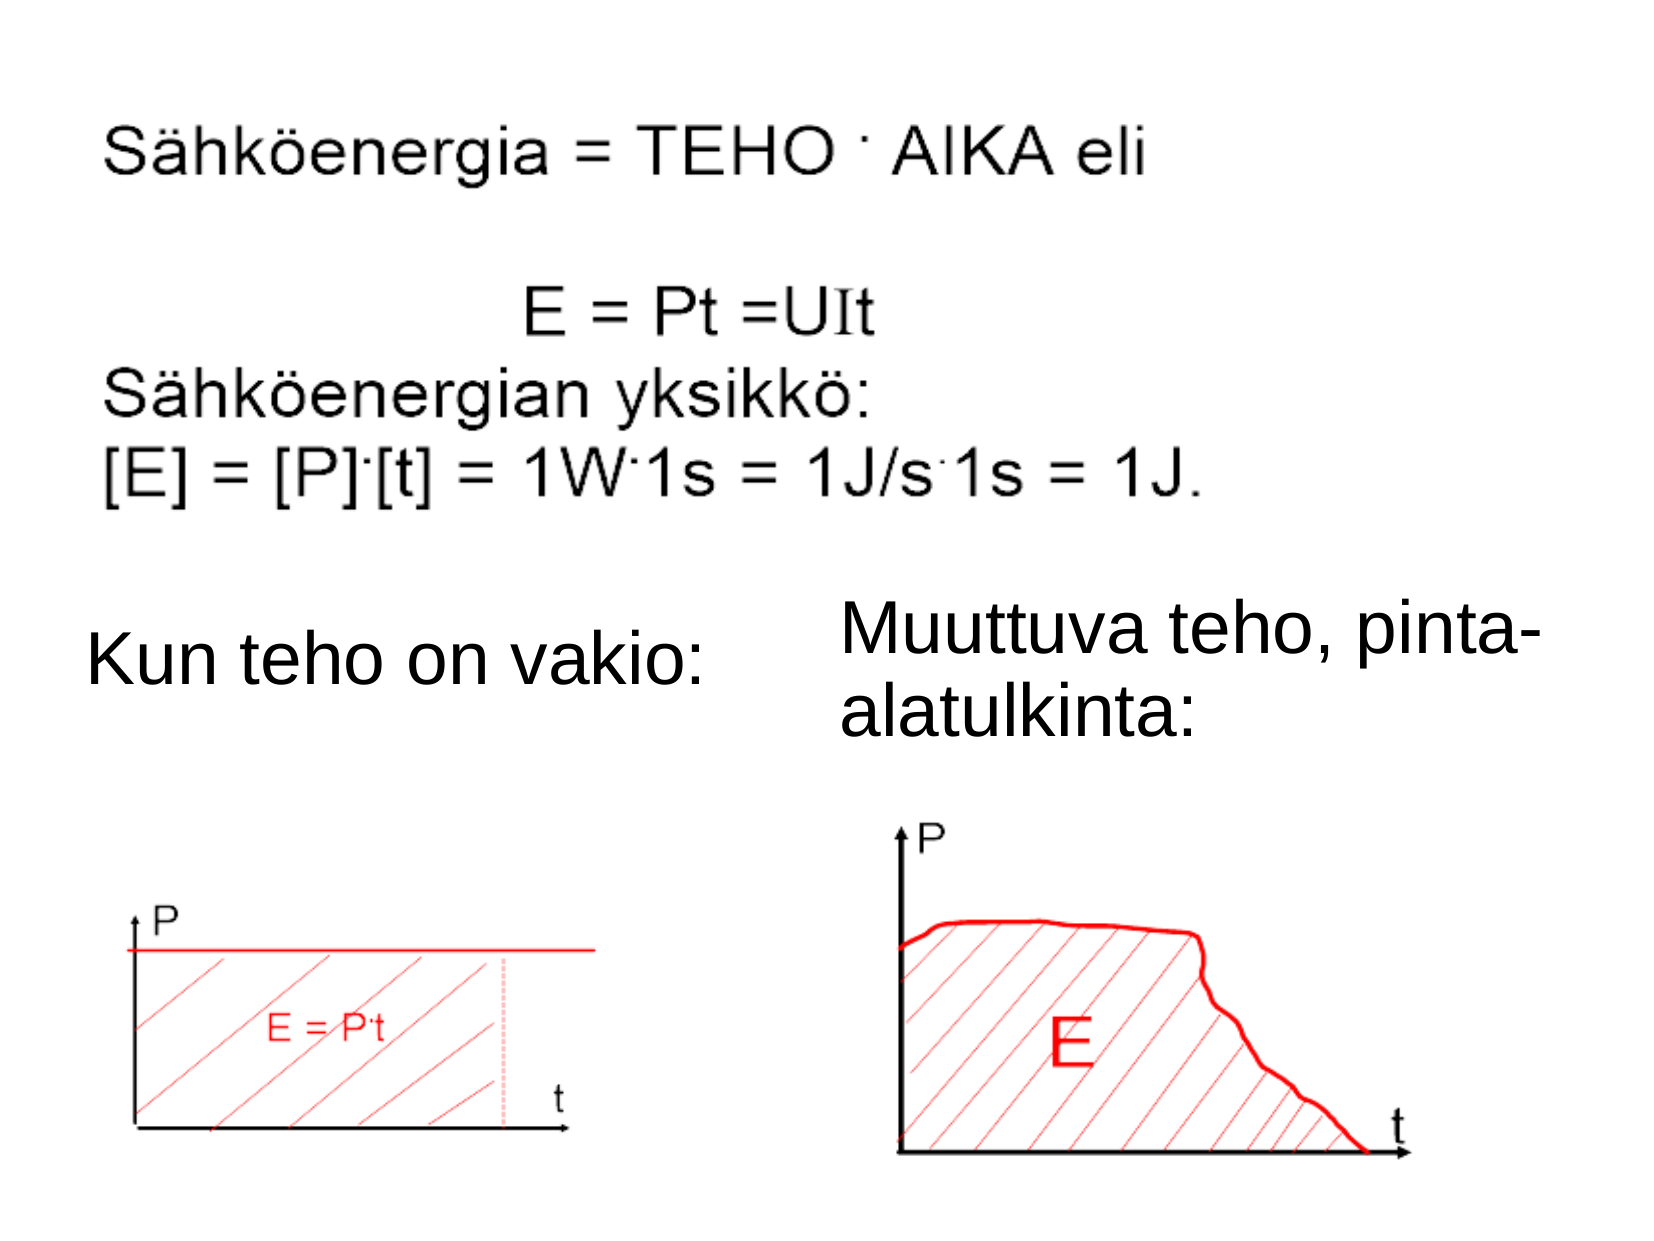

Muuttuva teho, pinta-
alatulkinta:
Kun teho on vakio: